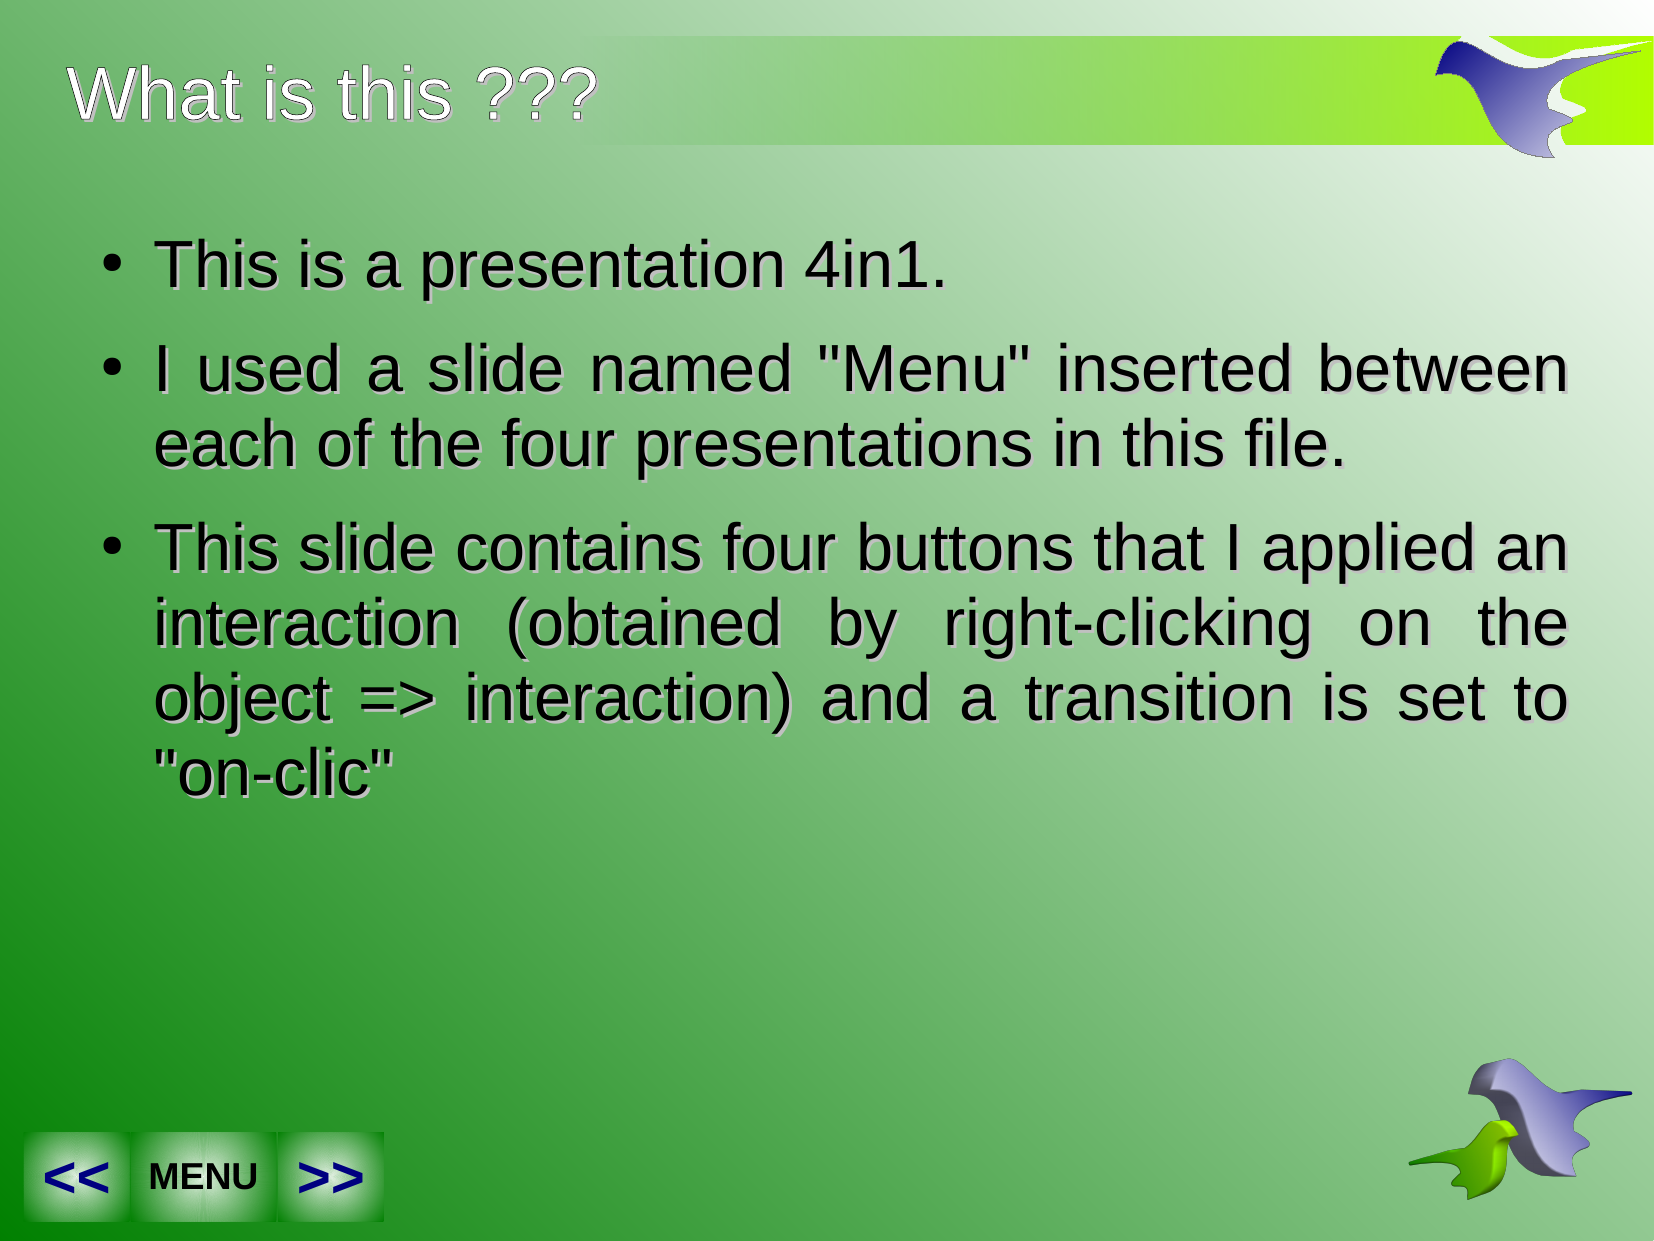

# What is this ???
This is a presentation 4in1.
I used a slide named "Menu" inserted between each of the four presentations in this file.
This slide contains four buttons that I applied an interaction (obtained by right-clicking on the object => interaction) and a transition is set to "on-clic"
<<
MENU
>>